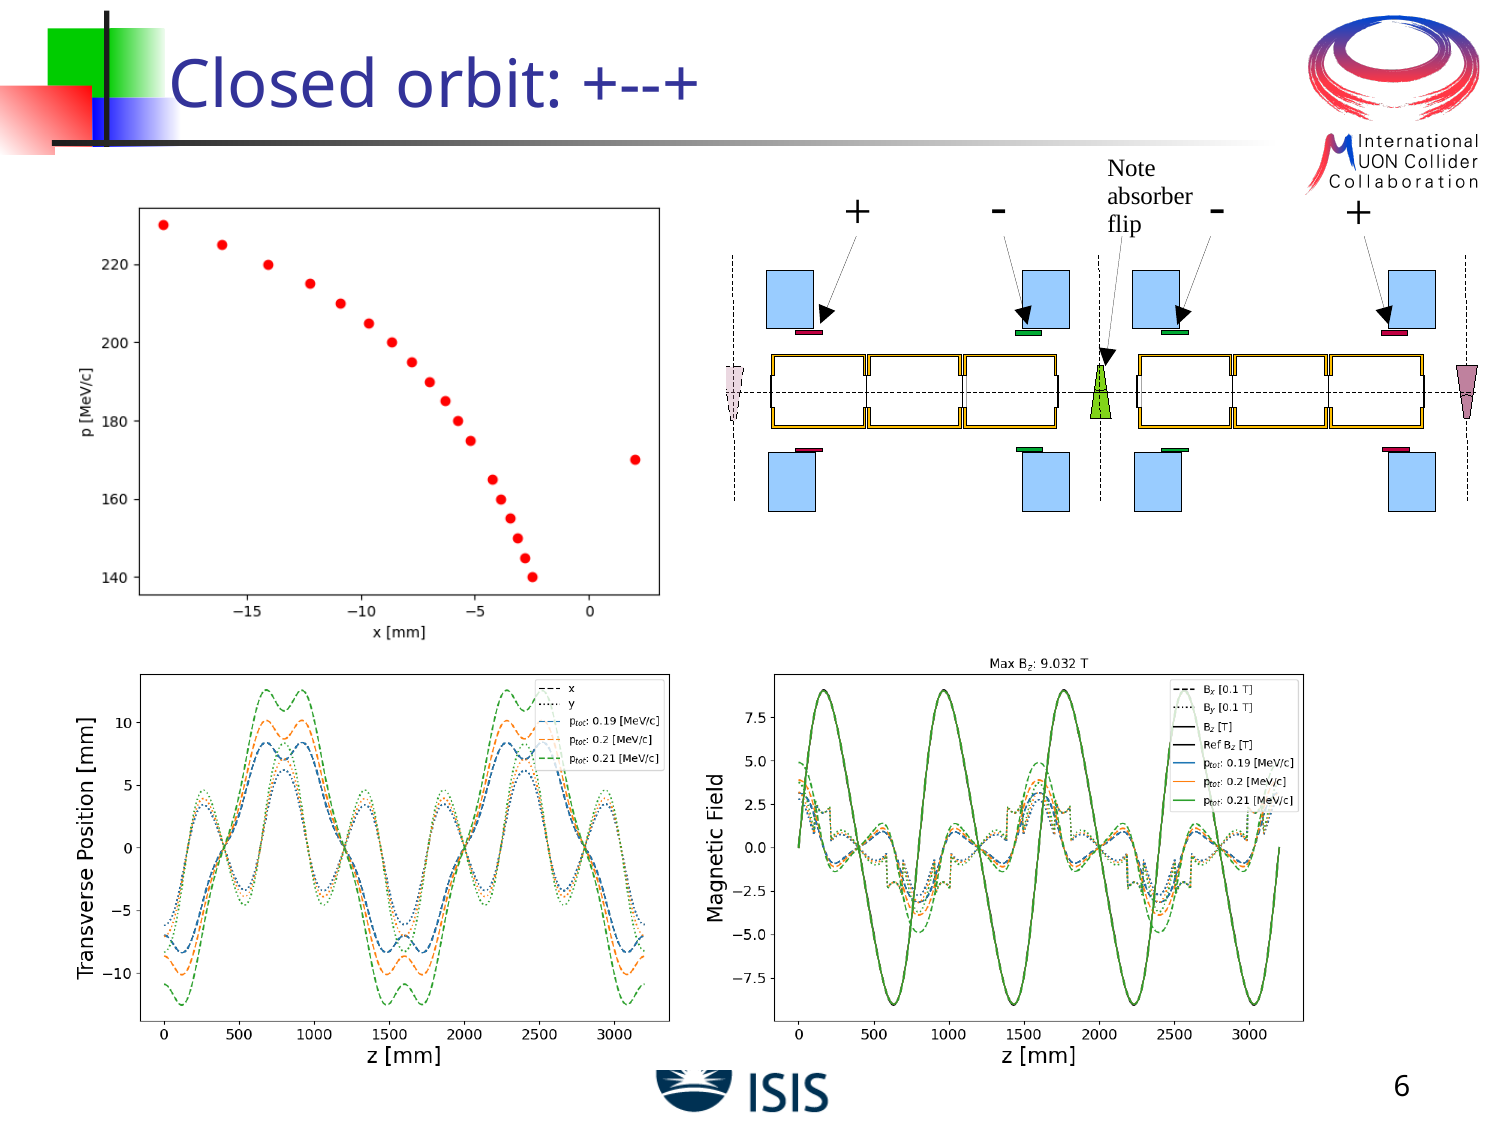

# Closed orbit: +--+
Note
absorber
flip
-
-
+
+
6